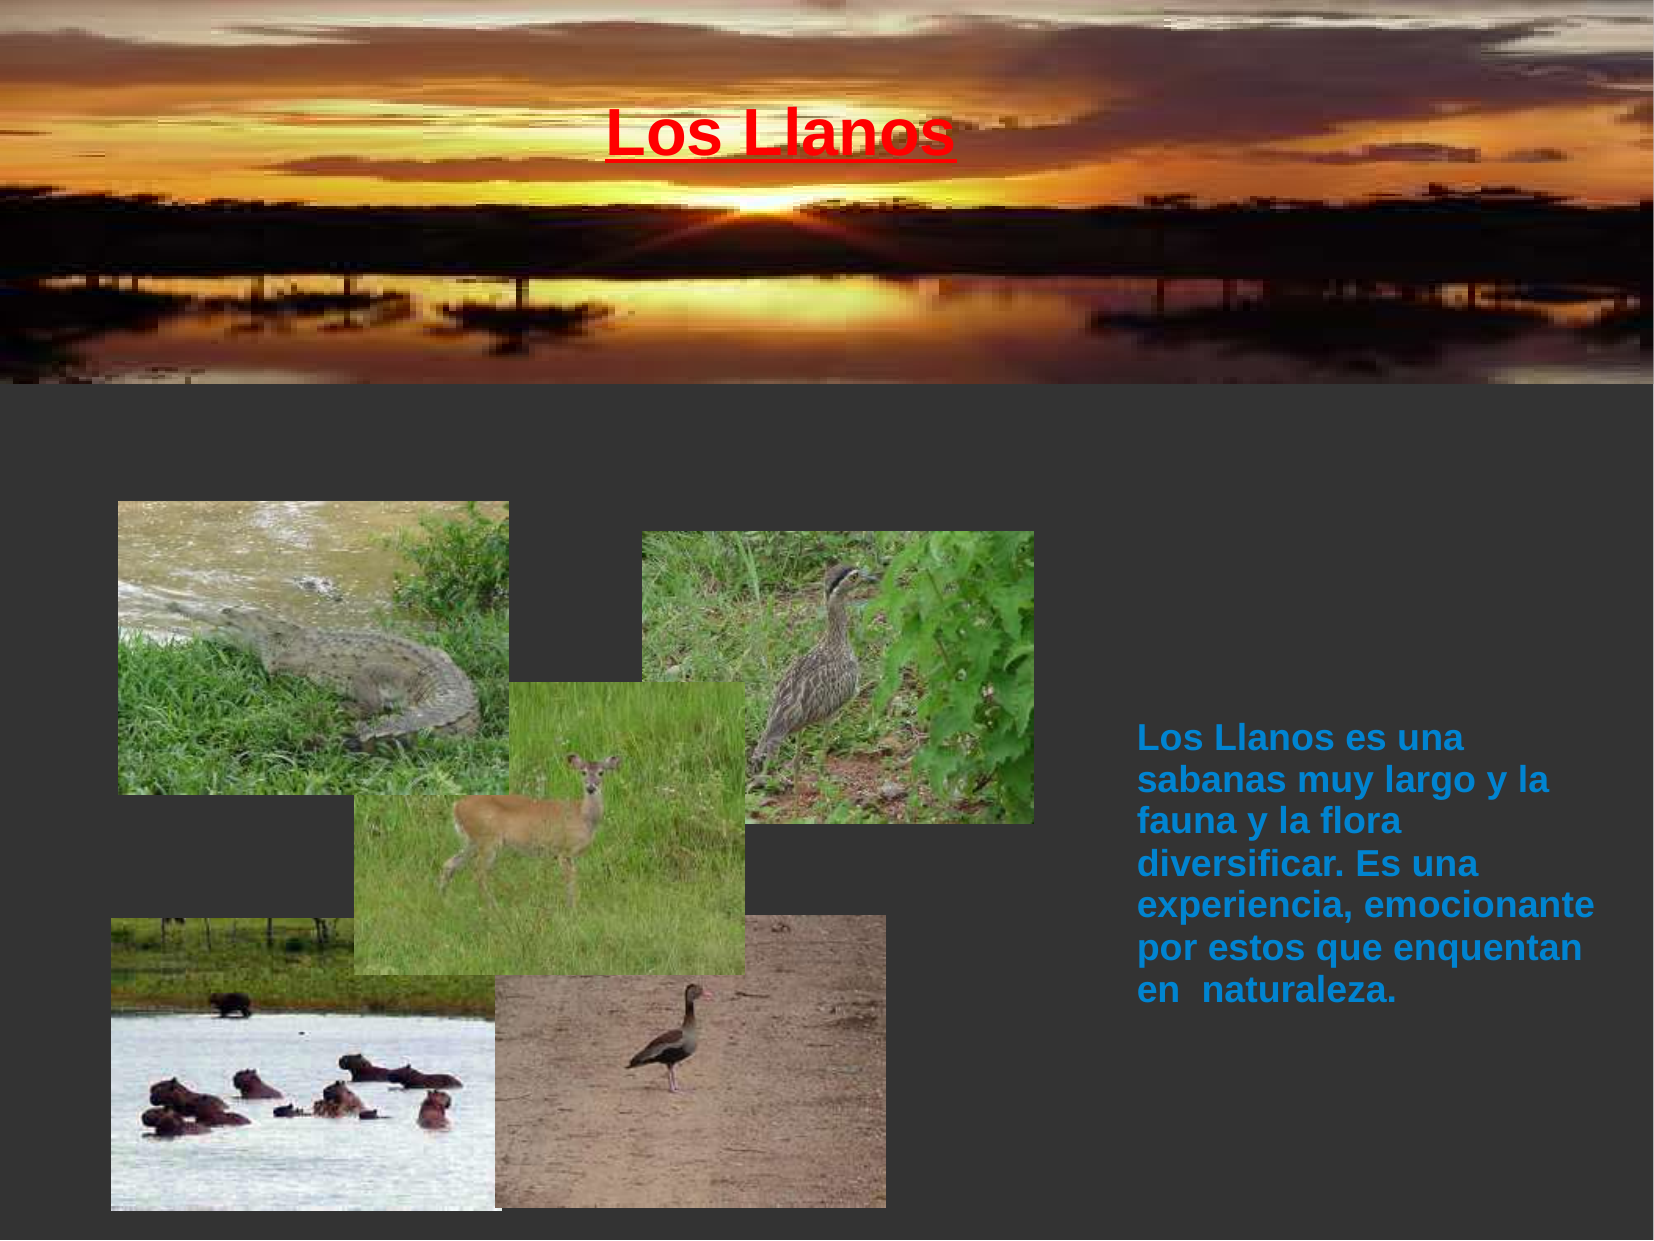

Los Llanos
Los Llanos es una sabanas muy largo y la fauna y la flora diversificar. Es una experiencia, emocionante por estos que enquentan en naturaleza.